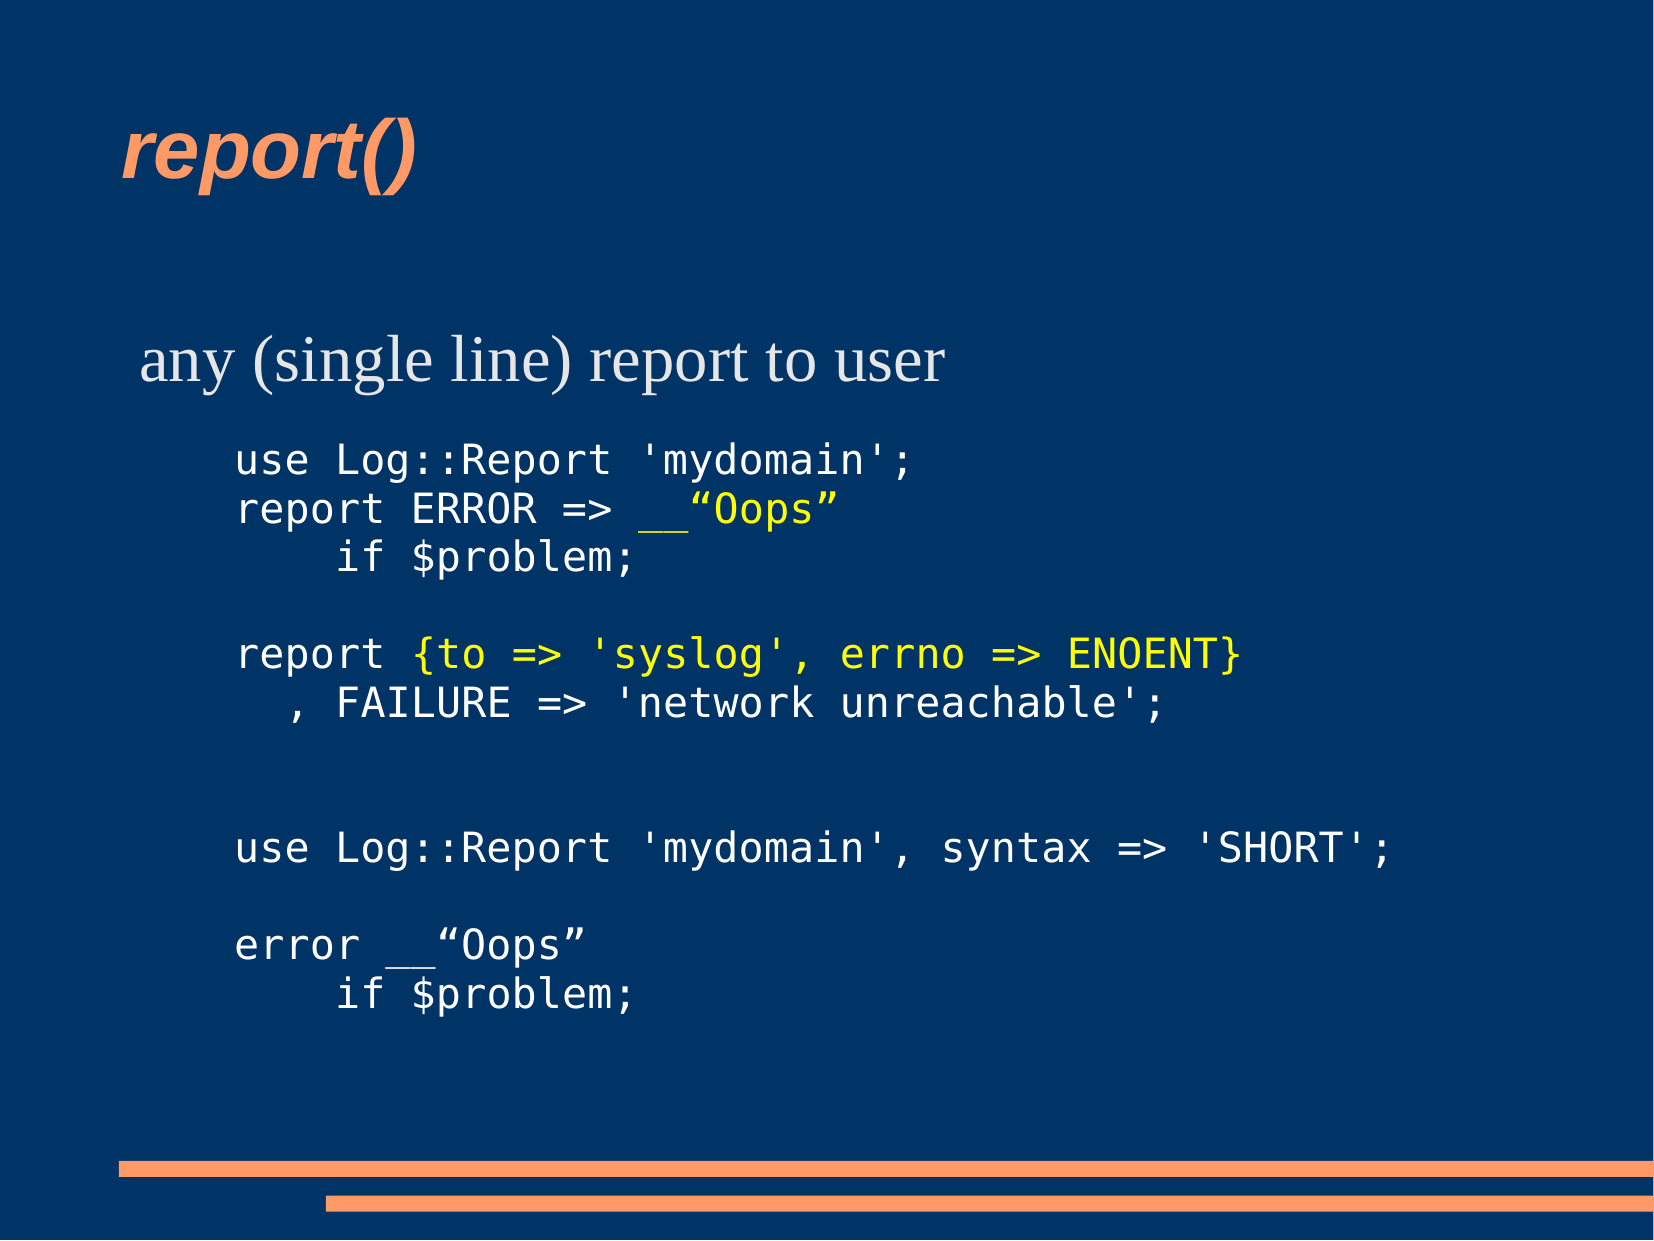

# report()
any (single line) report to user
use Log::Report 'mydomain';
report ERROR => __“Oops”
 if $problem;
report {to => 'syslog', errno => ENOENT}
 , FAILURE => 'network unreachable';
use Log::Report 'mydomain', syntax => 'SHORT';
error __“Oops”
 if $problem;